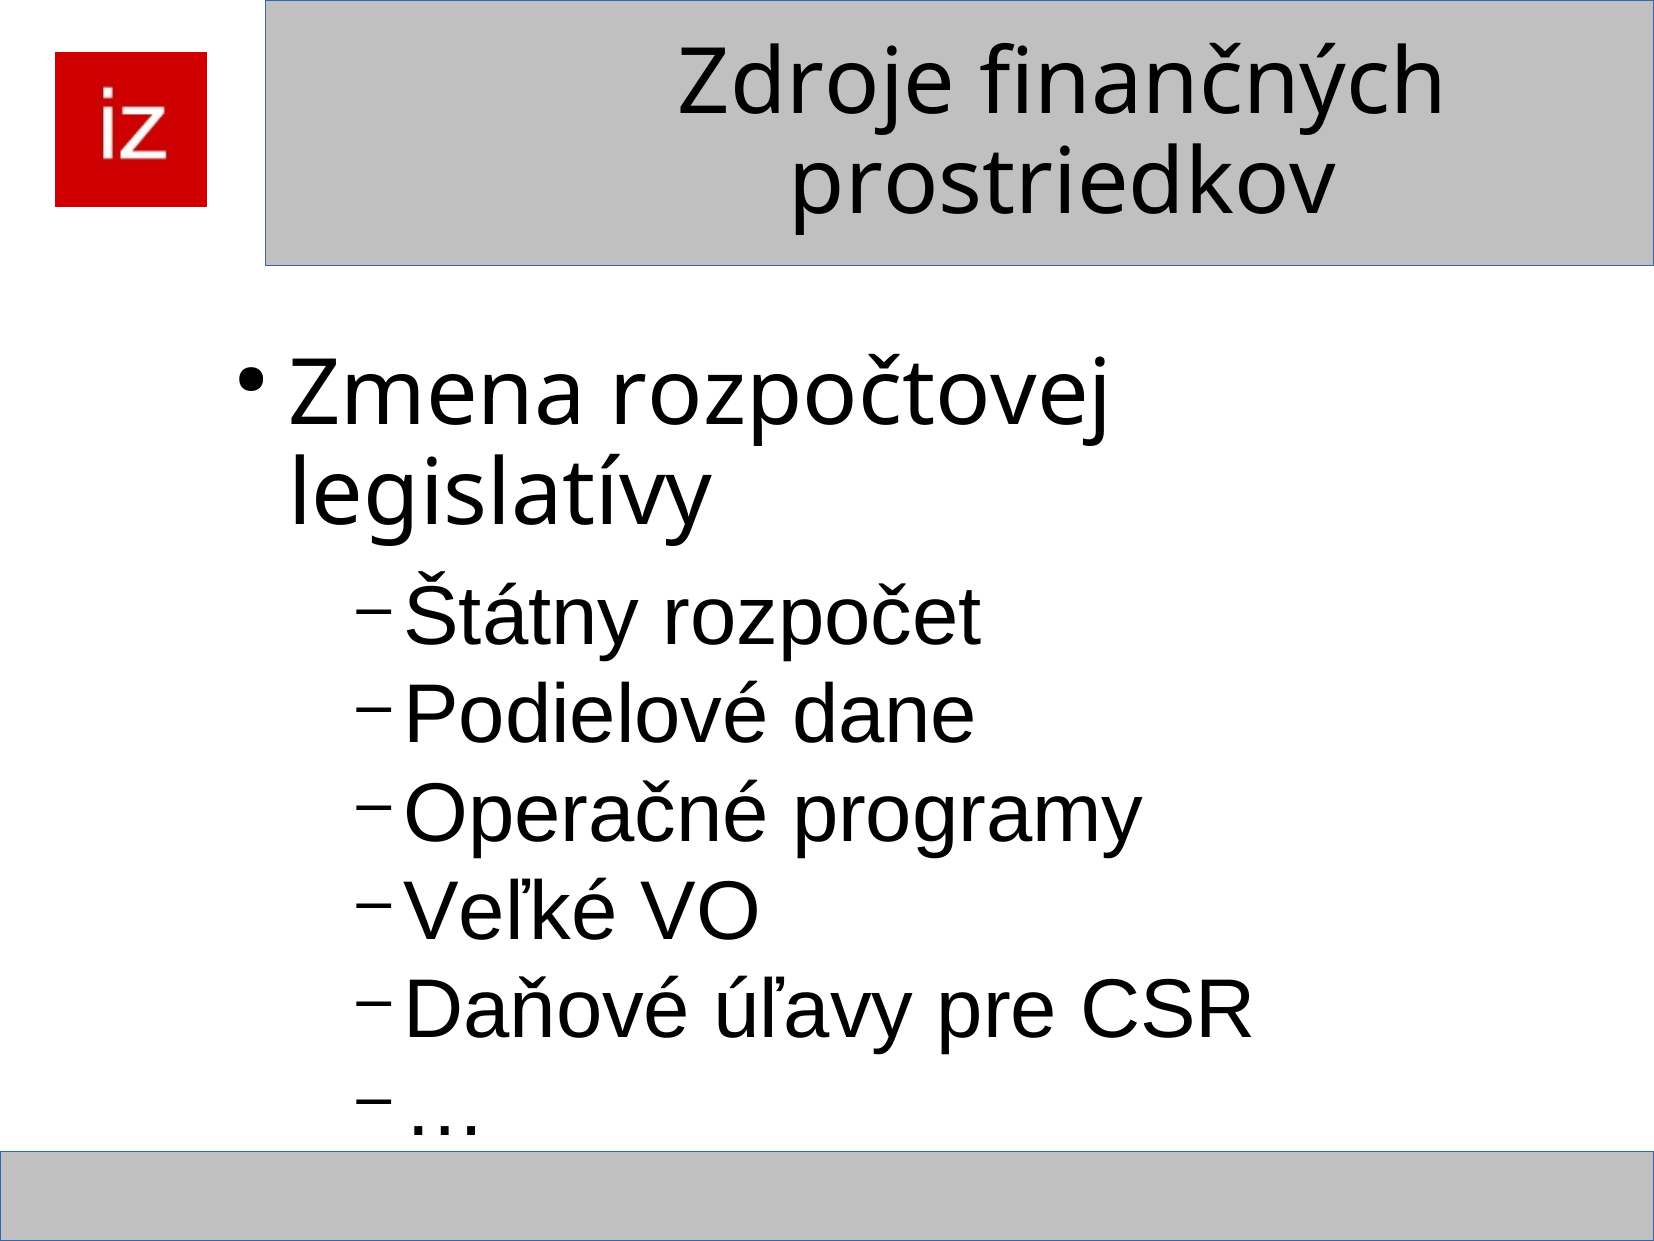

# Zdroje finančných prostriedkov
Zmena rozpočtovej legislatívy
Štátny rozpočet
Podielové dane
Operačné programy
Veľké VO
Daňové úľavy pre CSR
…